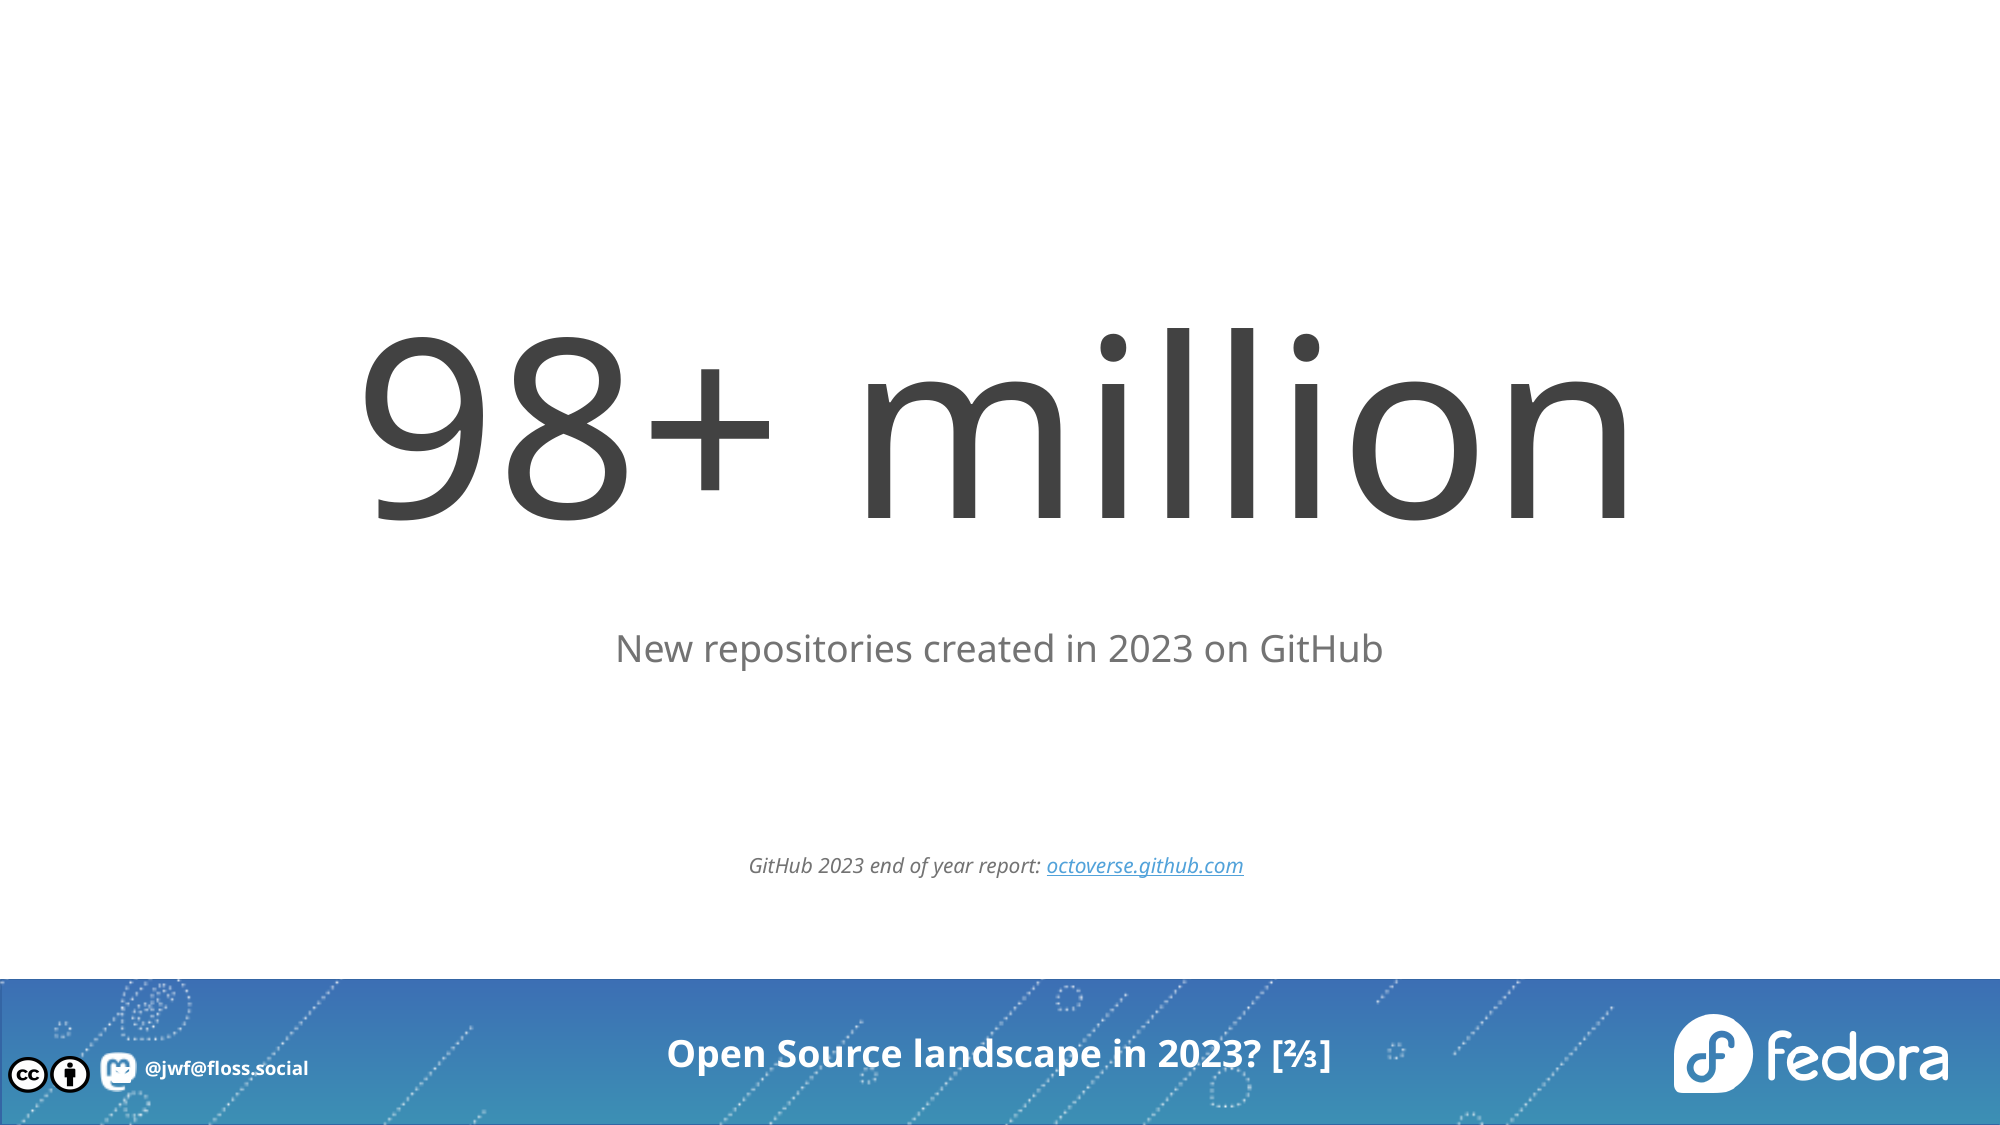

98+ million
New repositories created in 2023 on GitHub
GitHub 2023 end of year report: octoverse.github.com
# Open Source landscape in 2023? [⅔]
@jwf@floss.social